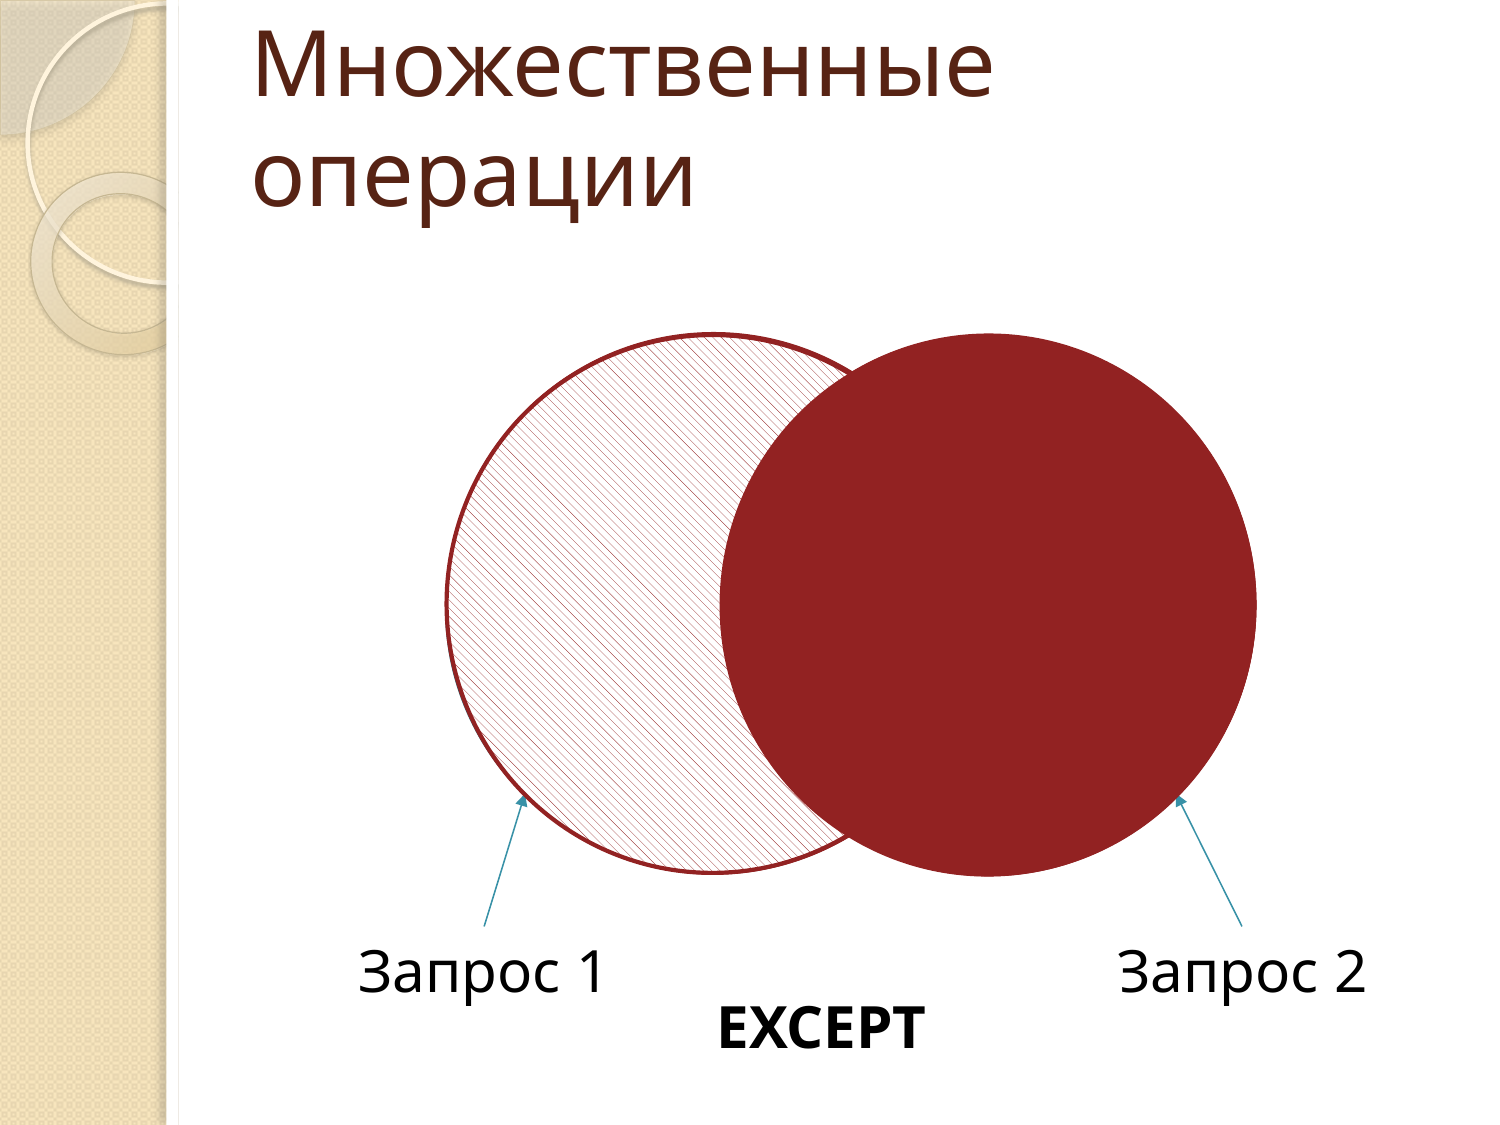

# Множественные операции
Запрос 1
Запрос 2
INTERSECT
UNION
EXCEPT